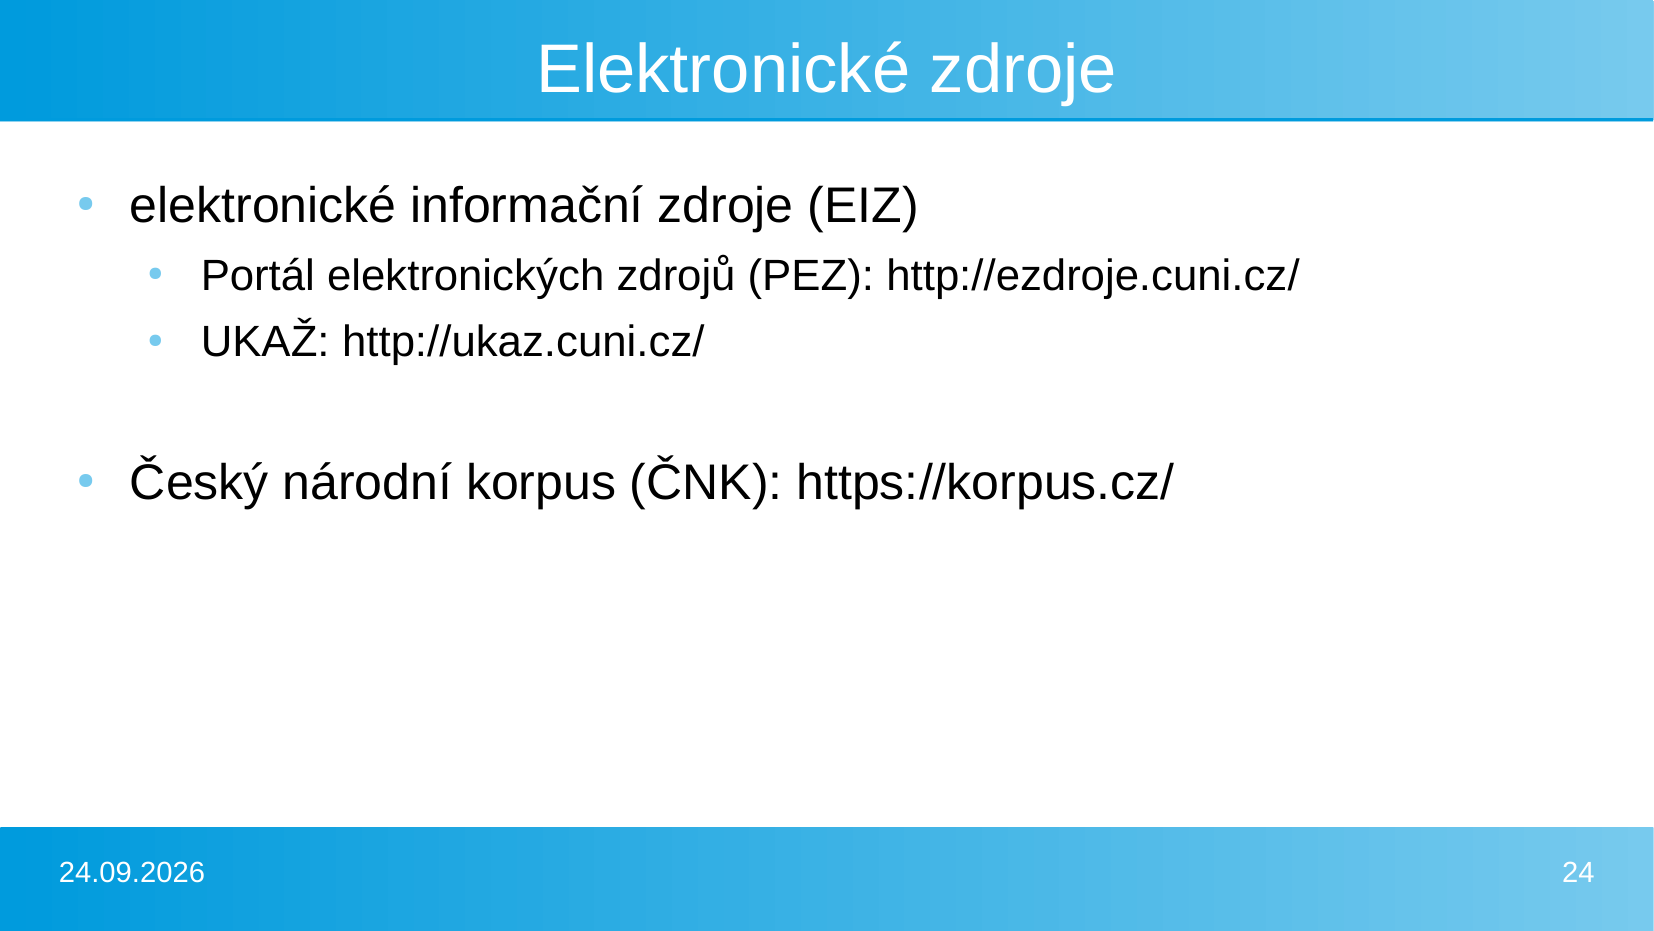

# Elektronické zdroje
elektronické informační zdroje (EIZ)
Portál elektronických zdrojů (PEZ): http://ezdroje.cuni.cz/
UKAŽ: http://ukaz.cuni.cz/
Český národní korpus (ČNK): https://korpus.cz/
24